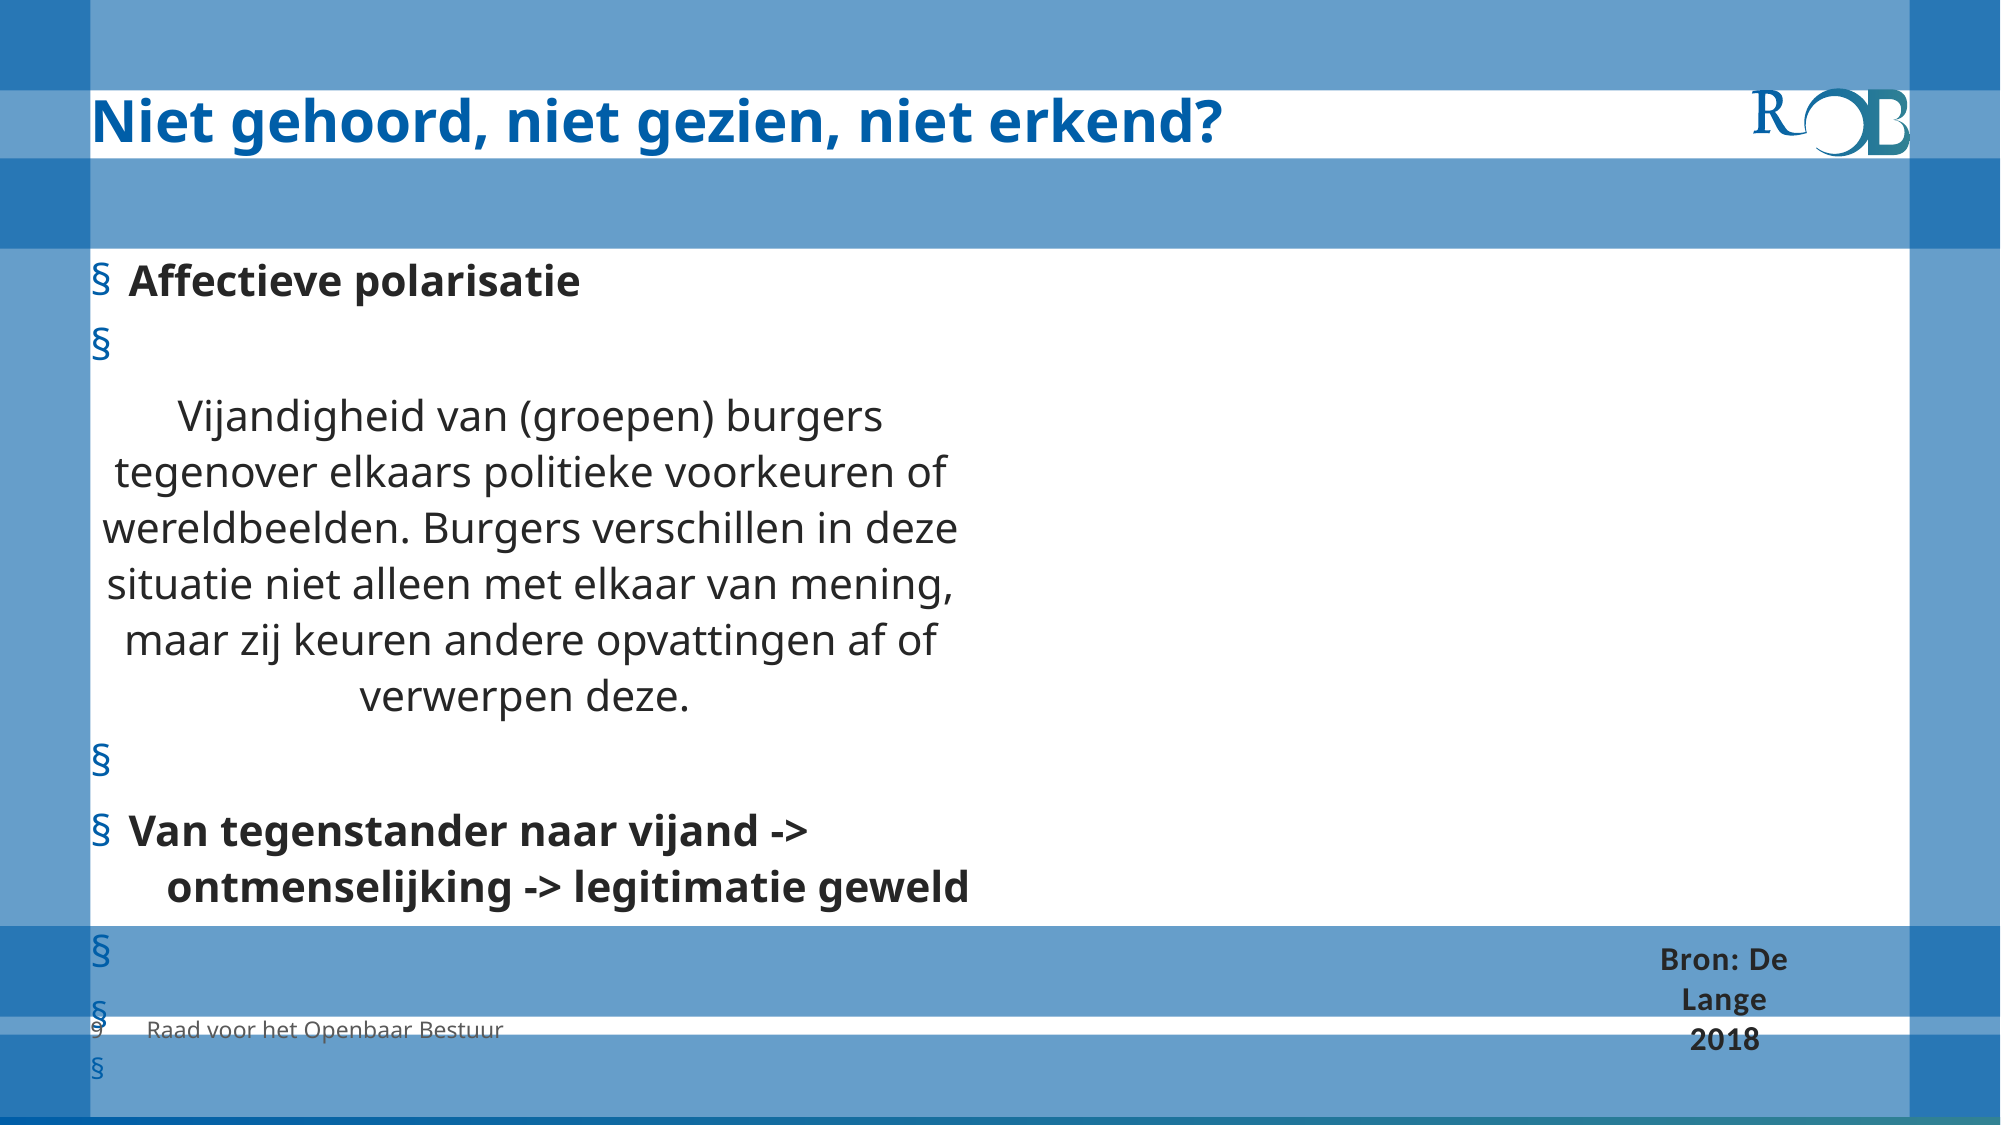

# Niet gehoord, niet gezien, niet erkend?
Affectieve polarisatie
Vijandigheid van (groepen) burgers tegenover elkaars politieke voorkeuren of wereldbeelden. Burgers verschillen in deze situatie niet alleen met elkaar van mening, maar zij keuren andere opvattingen af of verwerpen deze.
Van tegenstander naar vijand -> ontmenselijking -> legitimatie geweld
Bron: De Lange 2018
Raad voor het Openbaar Bestuur